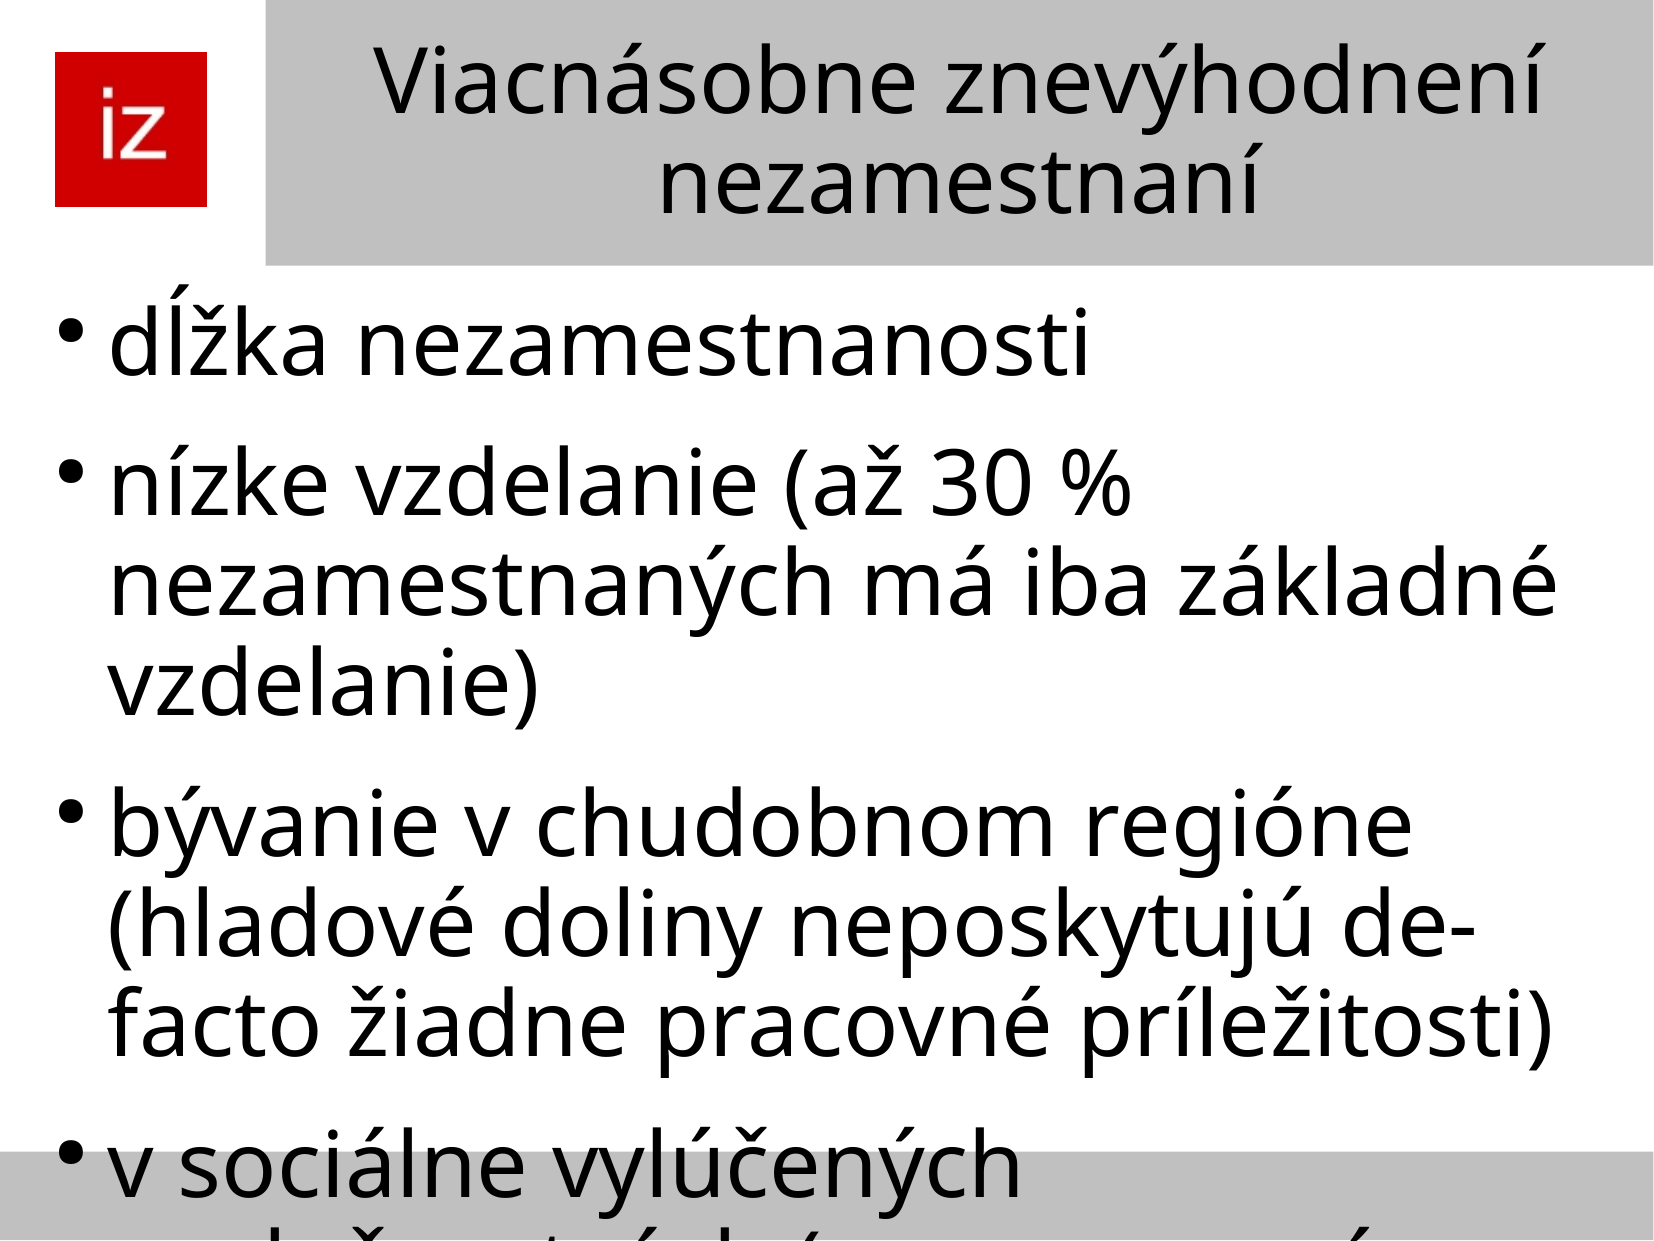

# Viacnásobne znevýhodnení nezamestnaní
dĺžka nezamestnanosti
nízke vzdelanie (až 30 % nezamestnaných má iba základné vzdelanie)
bývanie v chudobnom regióne (hladové doliny neposkytujú de-facto žiadne pracovné príležitosti)
v sociálne vylúčených spoločenstvách (segregované rómske osady poskytujú ešte menej pracovných príležitostí)